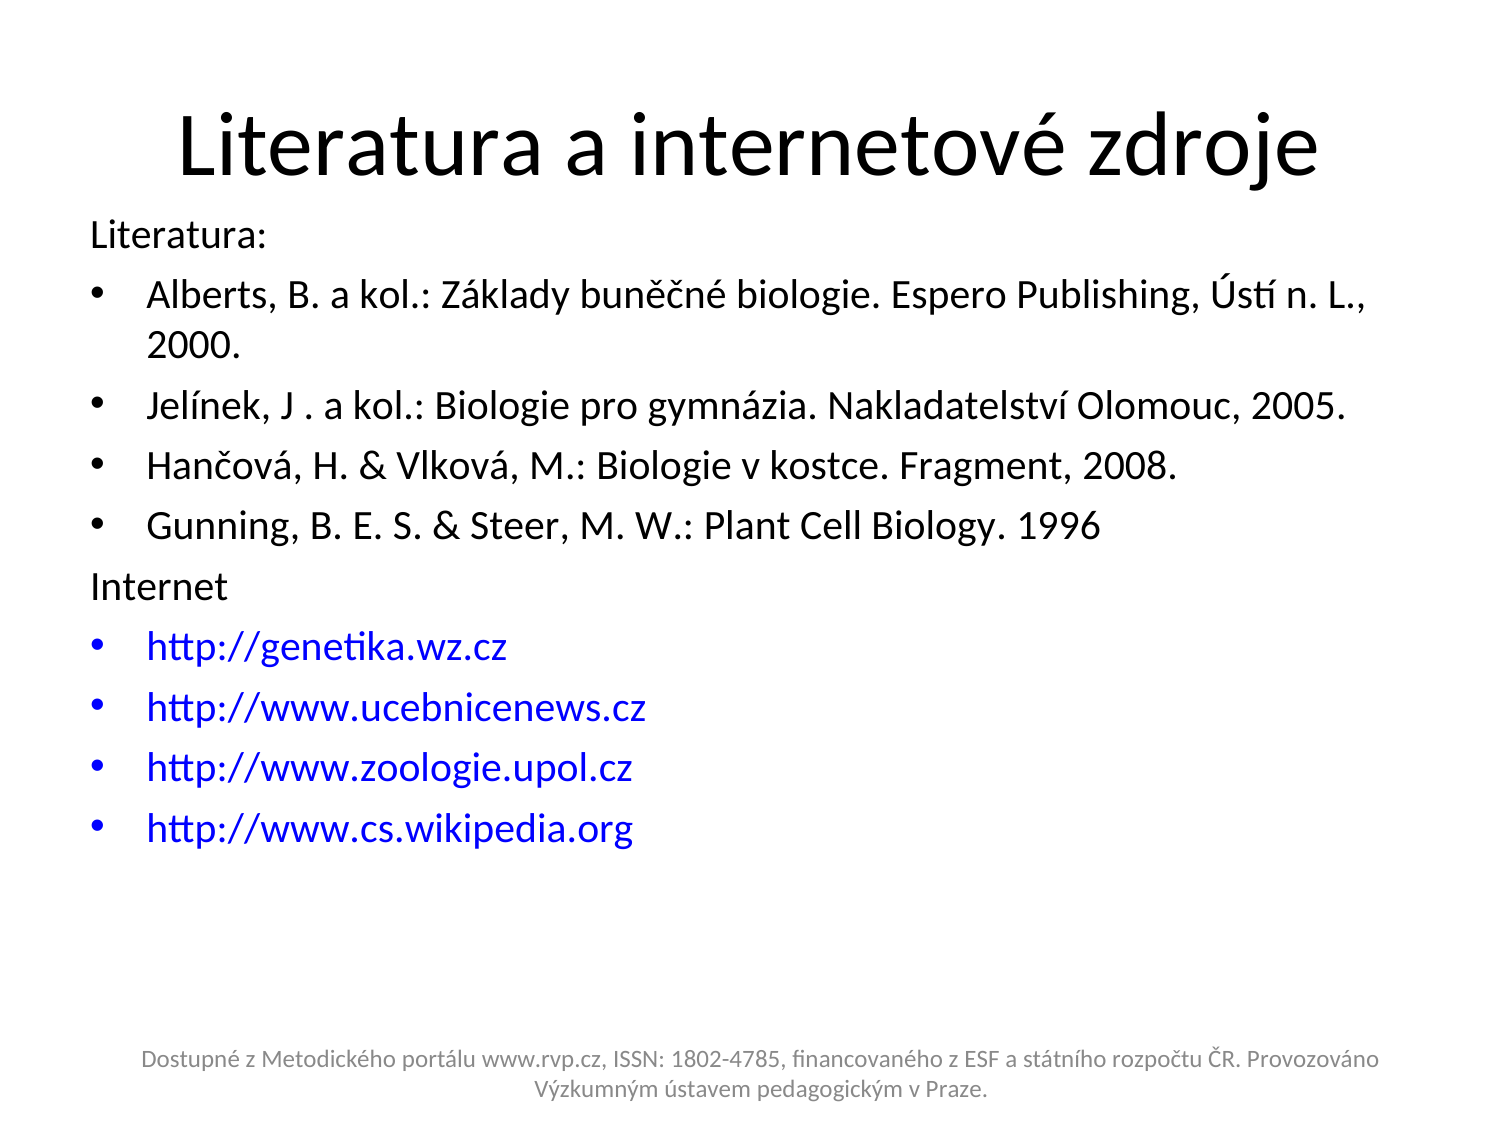

# Literatura a internetové zdroje
Literatura:
Alberts, B. a kol.: Základy buněčné biologie. Espero Publishing, Ústí n. L., 2000.
Jelínek, J . a kol.: Biologie pro gymnázia. Nakladatelství Olomouc, 2005.
Hančová, H. & Vlková, M.: Biologie v kostce. Fragment, 2008.
Gunning, B. E. S. & Steer, M. W.: Plant Cell Biology. 1996
Internet
http://genetika.wz.cz
http://www.ucebnicenews.cz
http://www.zoologie.upol.cz
http://www.cs.wikipedia.org
Dostupné z Metodického portálu www.rvp.cz, ISSN: 1802-4785, financovaného z ESF a státního rozpočtu ČR. Provozováno Výzkumným ústavem pedagogickým v Praze.